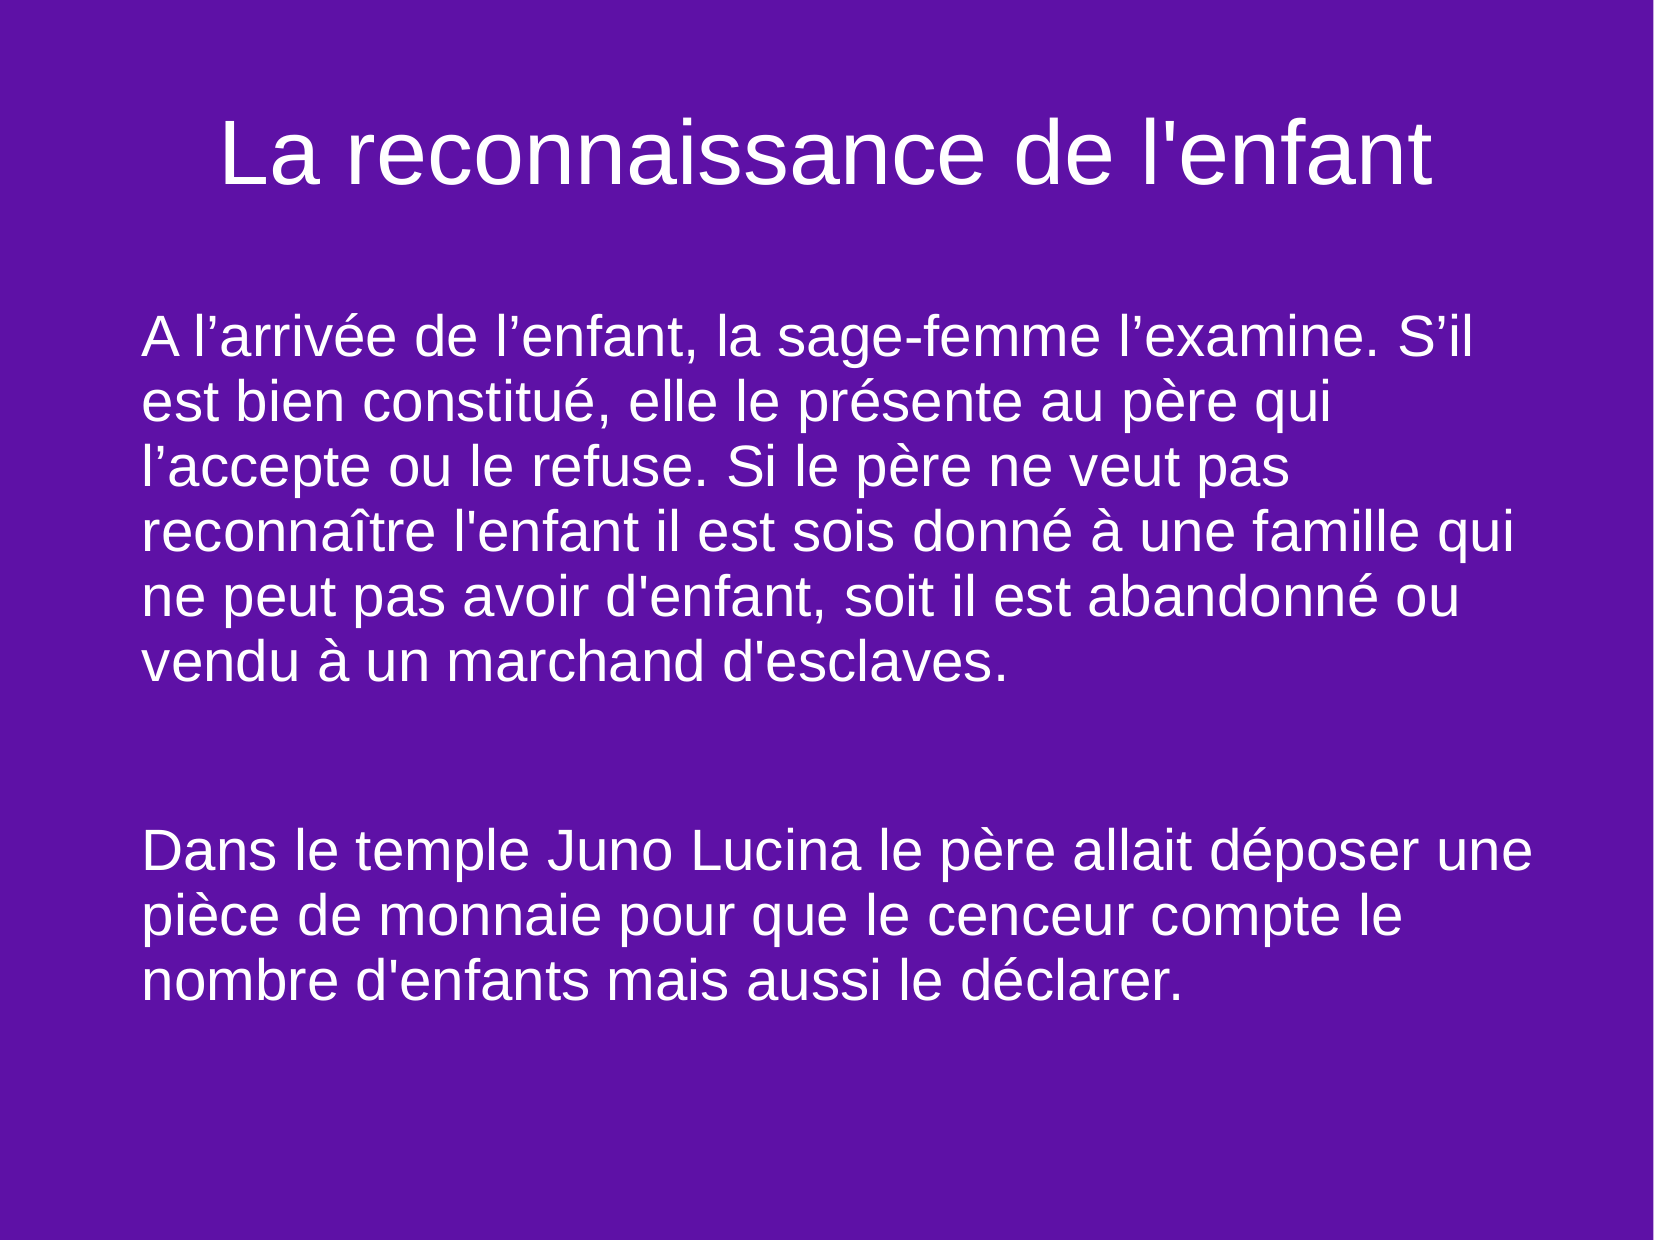

# La reconnaissance de l'enfant
A l’arrivée de l’enfant, la sage-femme l’examine. S’il est bien constitué, elle le présente au père qui l’accepte ou le refuse. Si le père ne veut pas reconnaître l'enfant il est sois donné à une famille qui ne peut pas avoir d'enfant, soit il est abandonné ou vendu à un marchand d'esclaves.
Dans le temple Juno Lucina le père allait déposer une pièce de monnaie pour que le cenceur compte le nombre d'enfants mais aussi le déclarer.